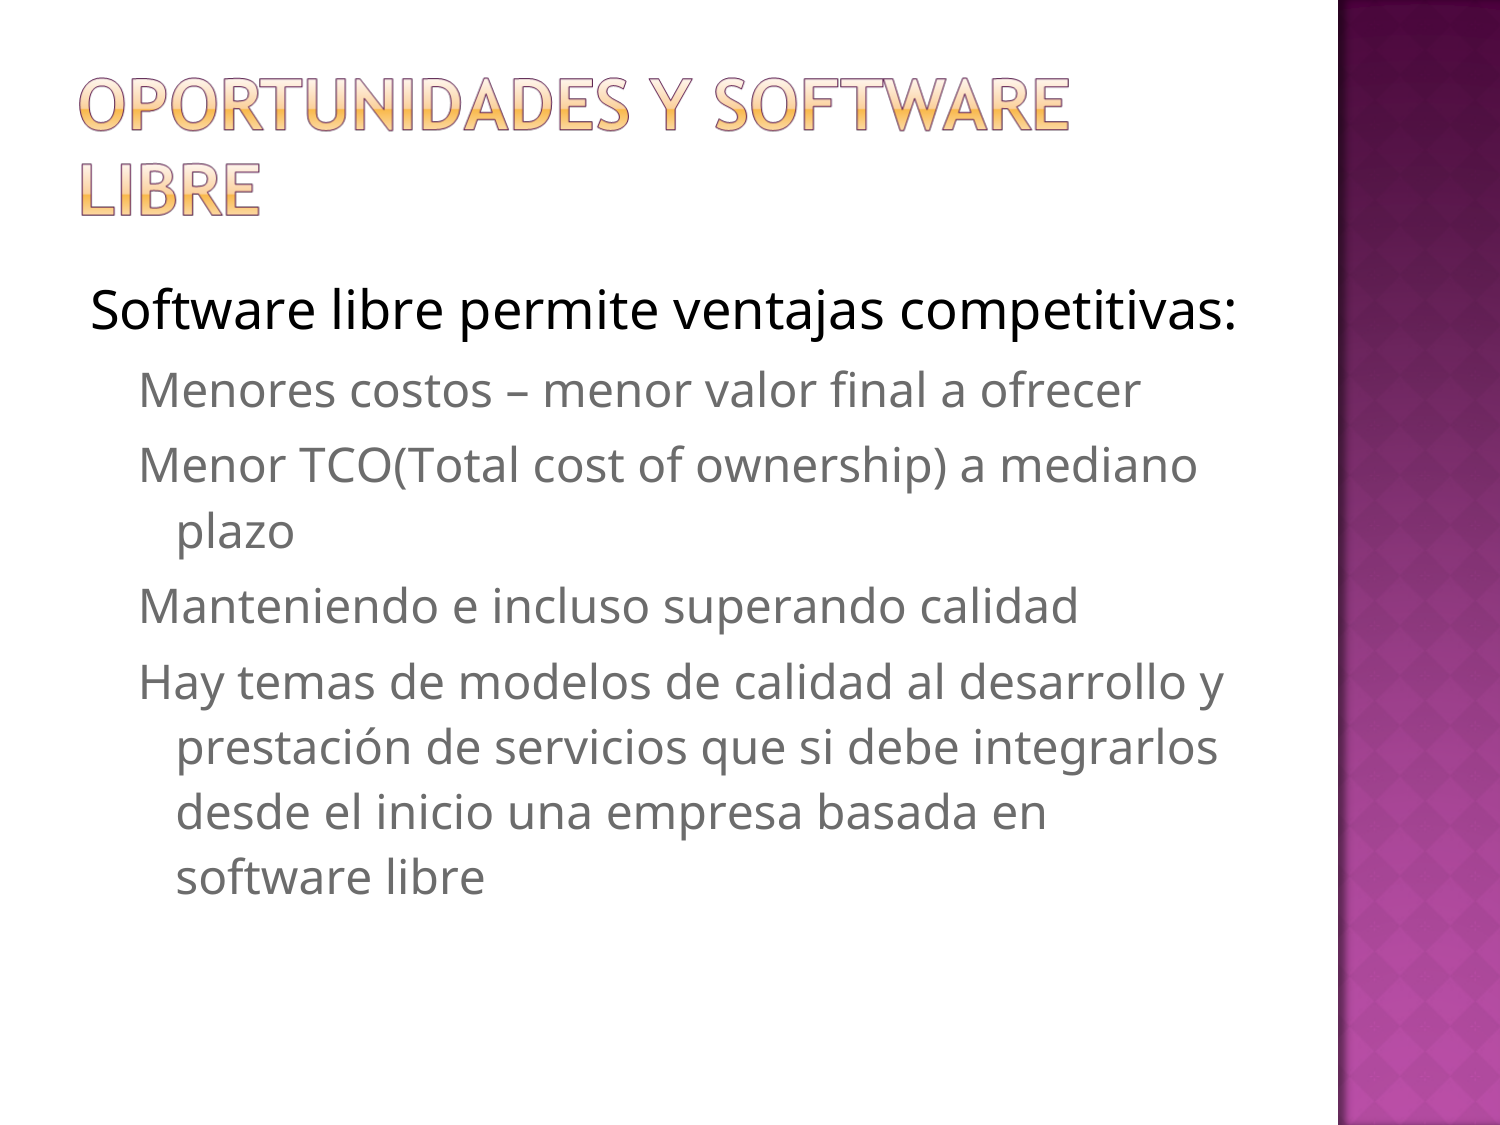

# Software libre permite ventajas competitivas:
Menores costos – menor valor final a ofrecer
Menor TCO(Total cost of ownership) a mediano plazo
Manteniendo e incluso superando calidad
Hay temas de modelos de calidad al desarrollo y prestación de servicios que si debe integrarlos desde el inicio una empresa basada en software libre